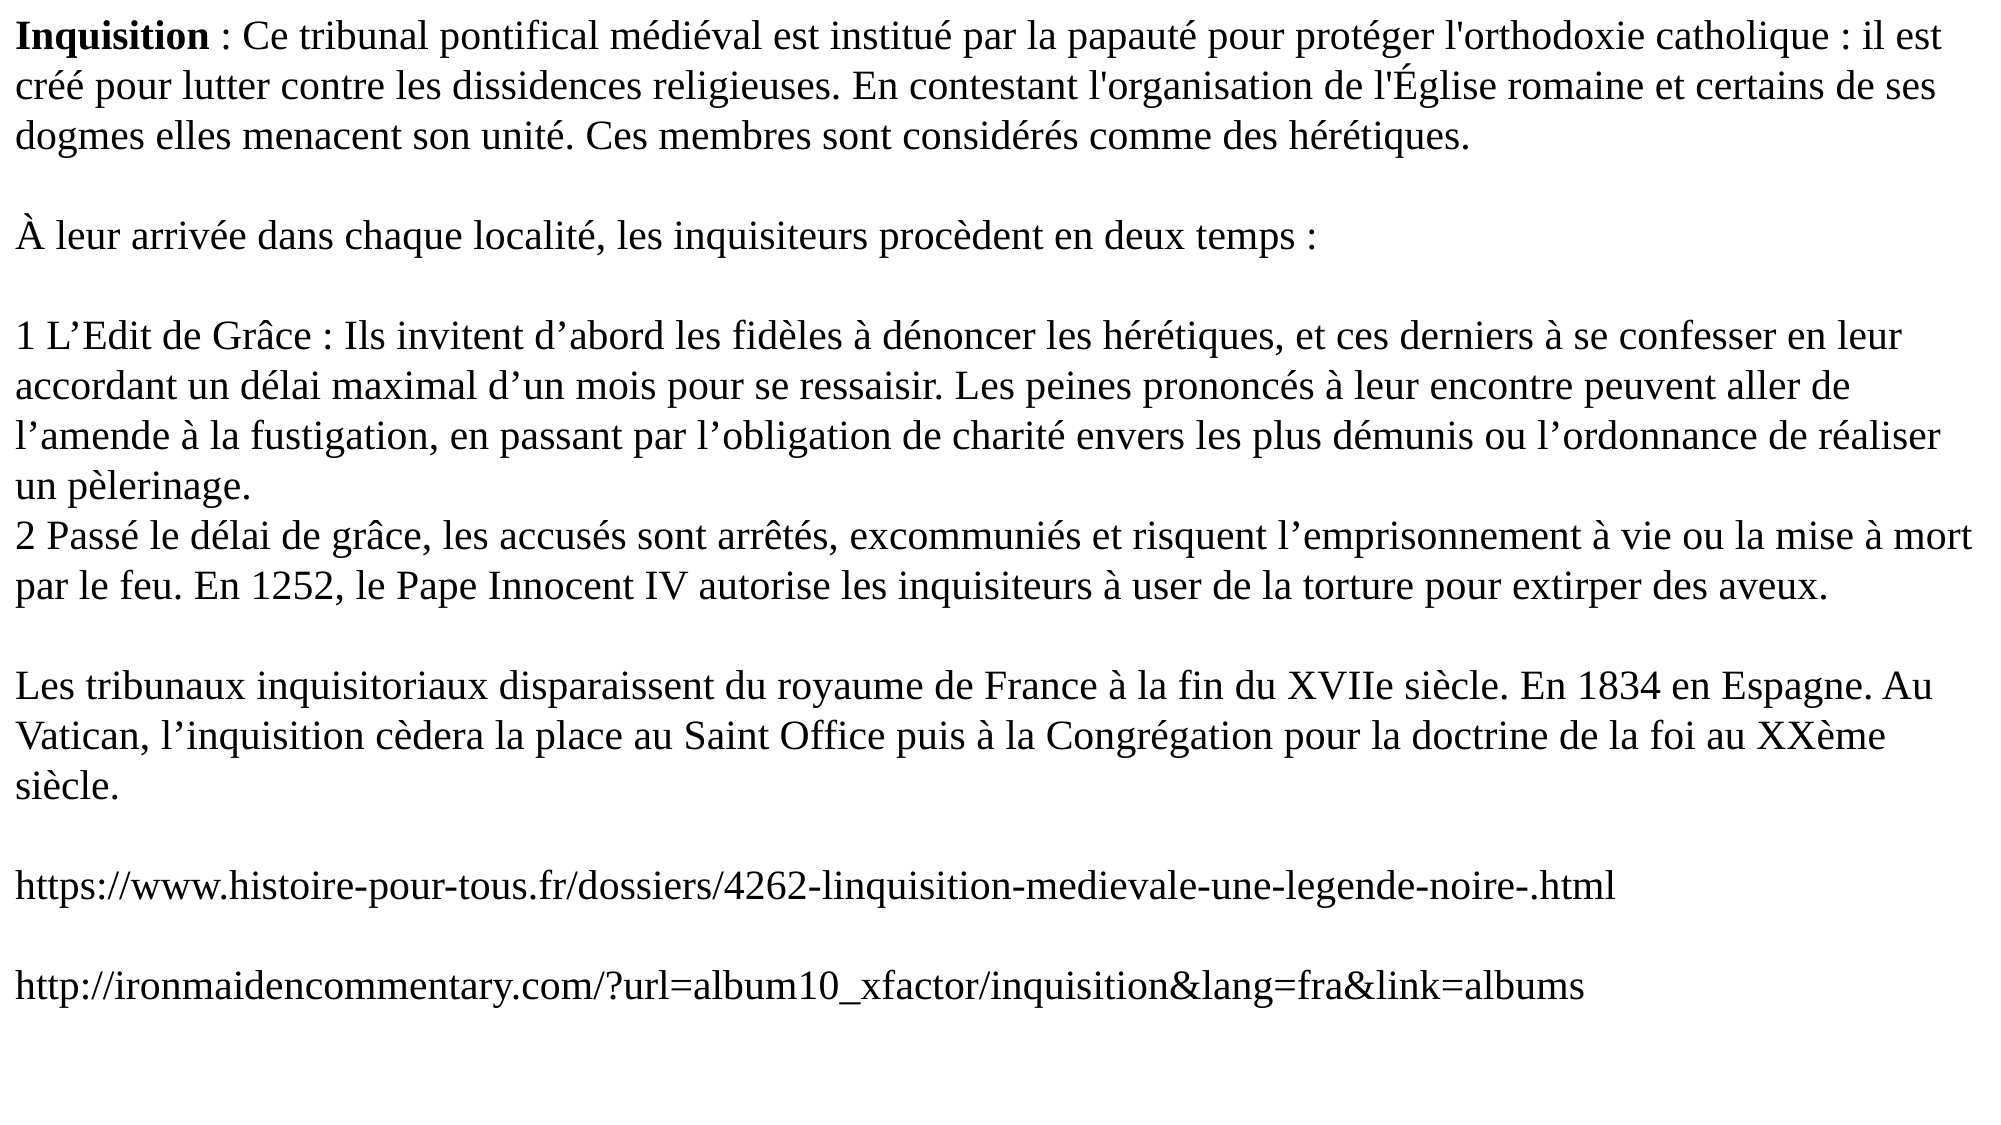

Inquisition : Ce tribunal pontifical médiéval est institué par la papauté pour protéger l'orthodoxie catholique : il est créé pour lutter contre les dissidences religieuses. En contestant l'organisation de l'Église romaine et certains de ses dogmes elles menacent son unité. Ces membres sont considérés comme des hérétiques.
À leur arrivée dans chaque localité, les inquisiteurs procèdent en deux temps :
1 L’Edit de Grâce : Ils invitent d’abord les fidèles à dénoncer les hérétiques, et ces derniers à se confesser en leur accordant un délai maximal d’un mois pour se ressaisir. Les peines prononcés à leur encontre peuvent aller de l’amende à la fustigation, en passant par l’obligation de charité envers les plus démunis ou l’ordonnance de réaliser un pèlerinage.
2 Passé le délai de grâce, les accusés sont arrêtés, excommuniés et risquent l’emprisonnement à vie ou la mise à mort par le feu. En 1252, le Pape Innocent IV autorise les inquisiteurs à user de la torture pour extirper des aveux.
Les tribunaux inquisitoriaux disparaissent du royaume de France à la fin du XVIIe siècle. En 1834 en Espagne. Au Vatican, l’inquisition cèdera la place au Saint Office puis à la Congrégation pour la doctrine de la foi au XXème siècle.
https://www.histoire-pour-tous.fr/dossiers/4262-linquisition-medievale-une-legende-noire-.html
http://ironmaidencommentary.com/?url=album10_xfactor/inquisition&lang=fra&link=albums